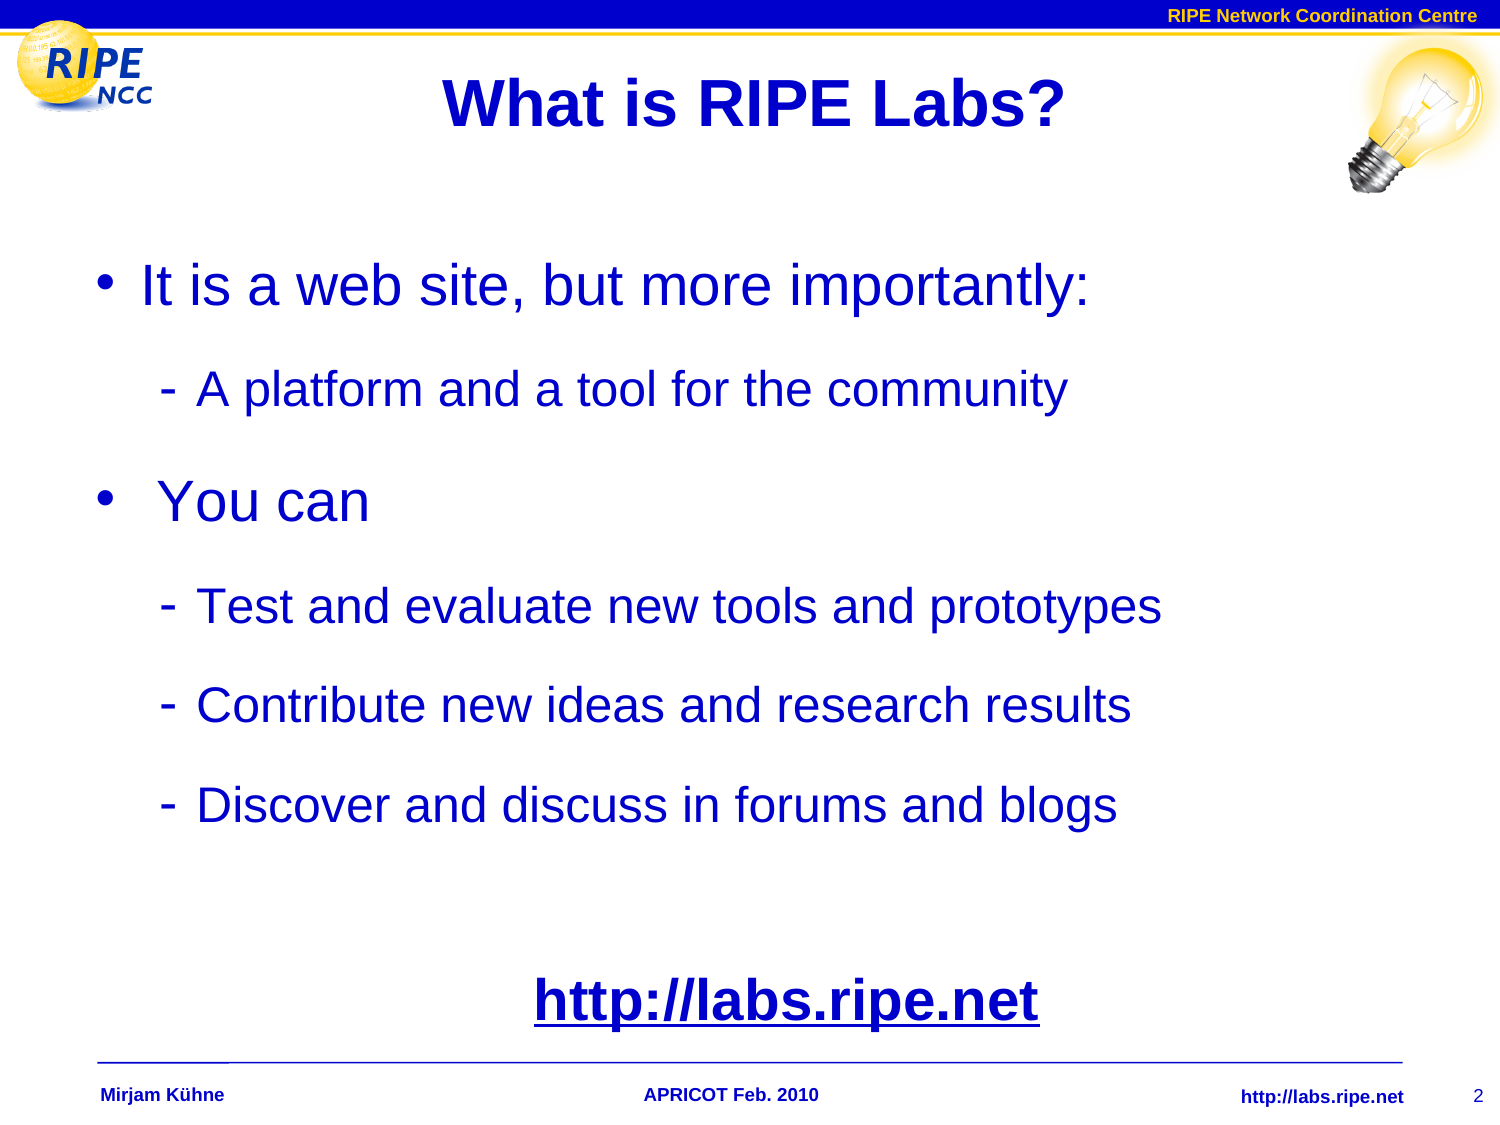

# What is RIPE Labs?
It is a web site, but more importantly:
A platform and a tool for the community
 You can
Test and evaluate new tools and prototypes
Contribute new ideas and research results
Discover and discuss in forums and blogs
						http://labs.ripe.net
APRICOT Feb. 2010
Mirjam Kühne